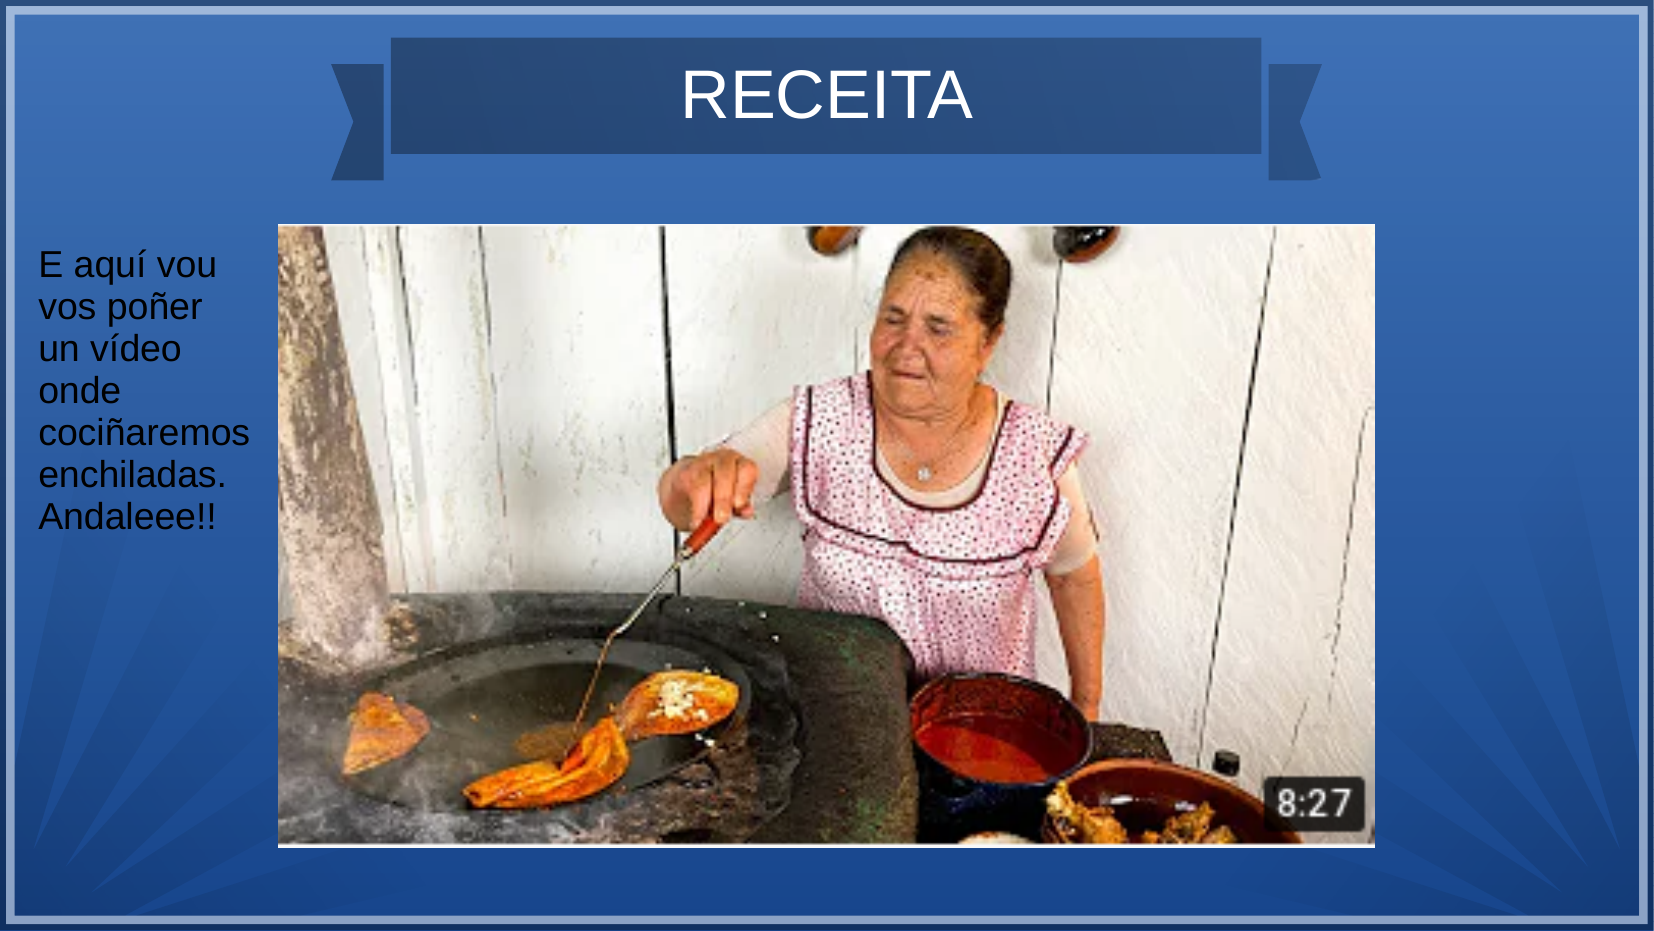

# RECEITA
E aquí vou vos poñer un vídeo onde cociñaremos enchiladas.
Andaleee!!